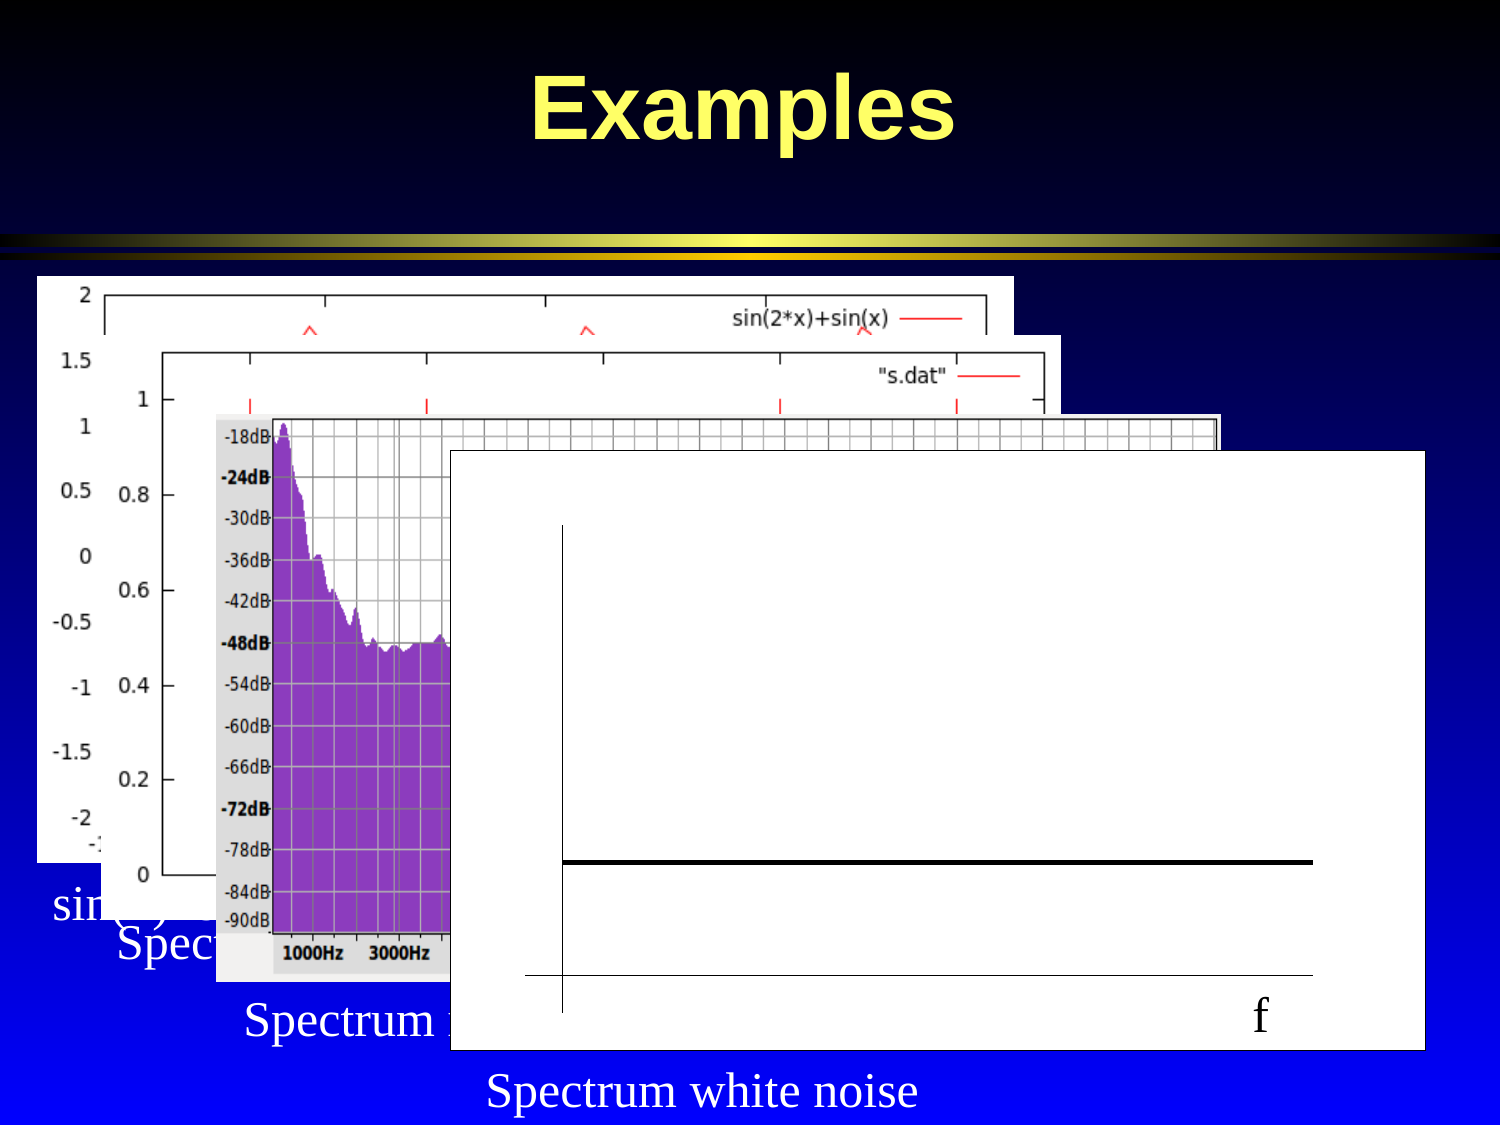

# Examples
sin(x)+sin(2x)
Spectrum of sin(x)+sin(2x)
Spectrum music
f
Spectrum white noise